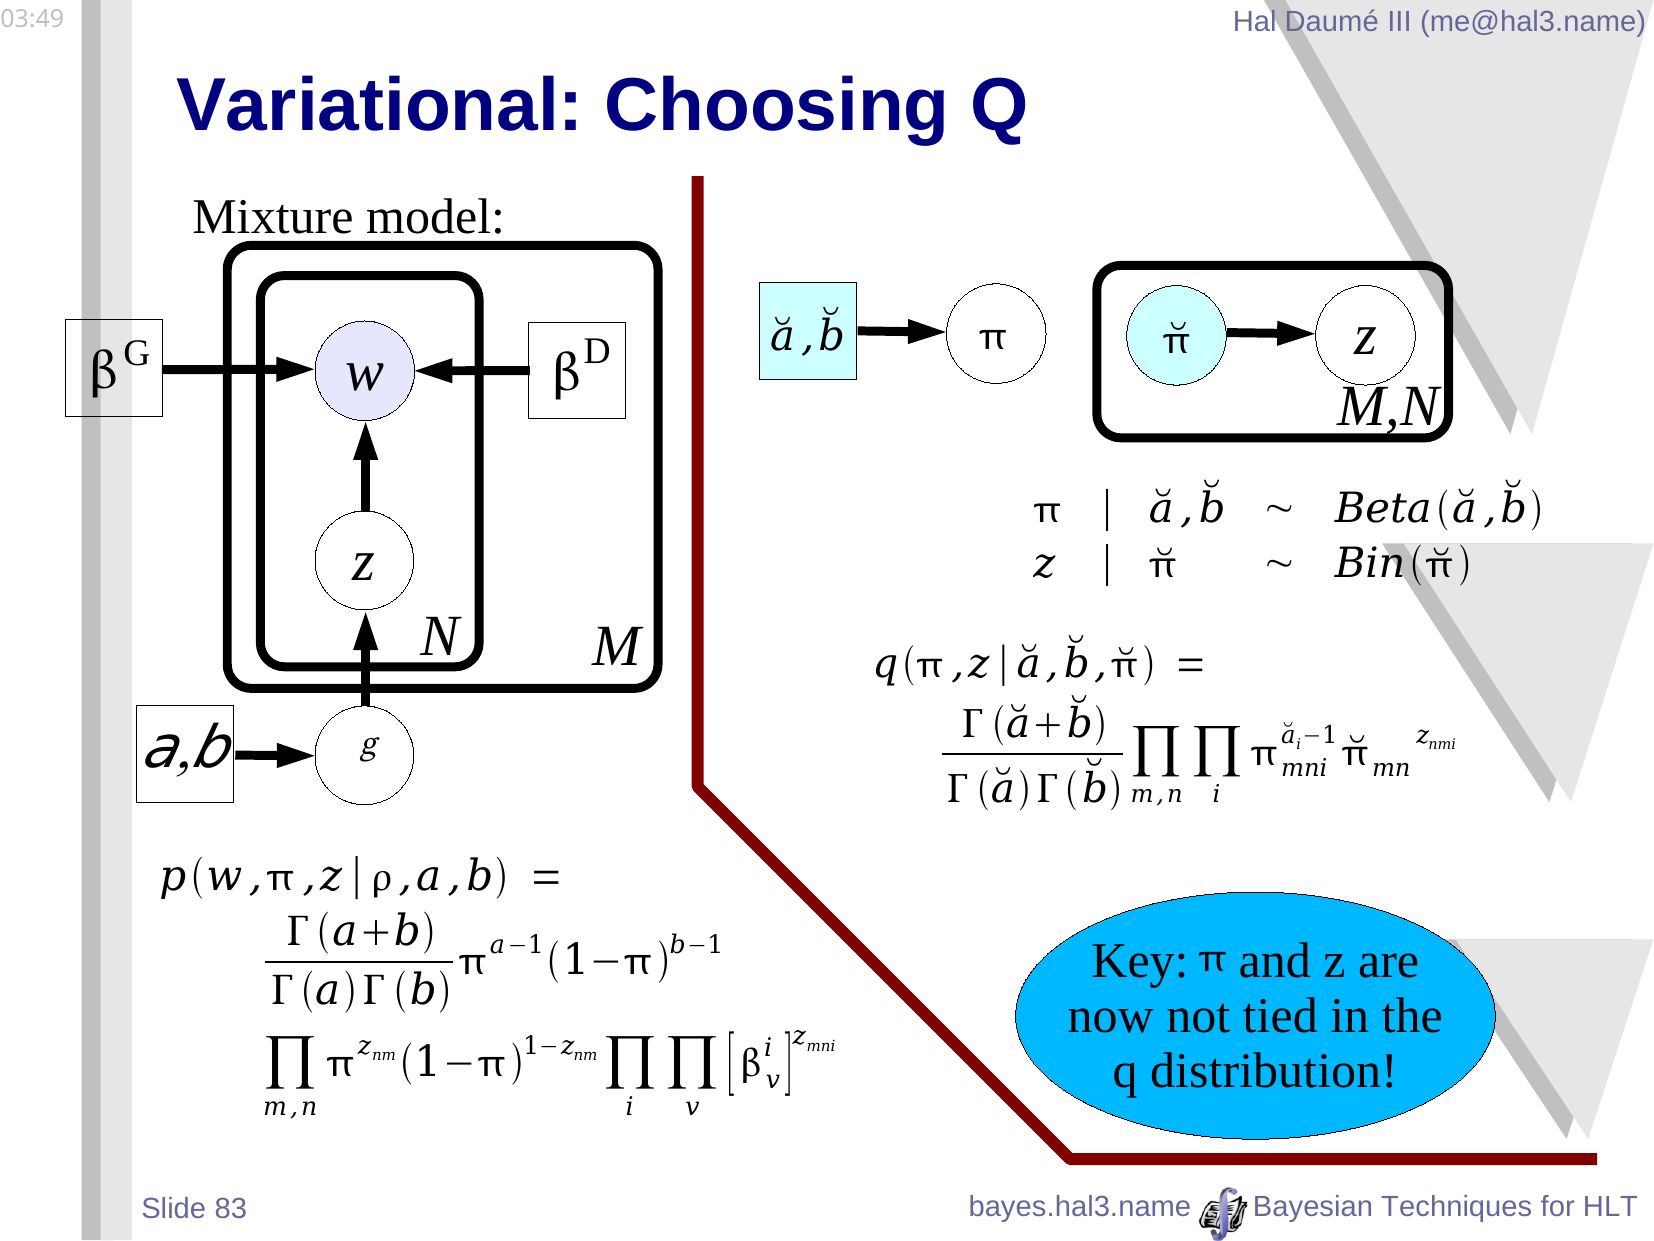

# Variational: Choosing Q
Mixture model:
z
M,N

w

D
G
z
N
M
a,b

Key: and z are
now not tied in the
q distribution!